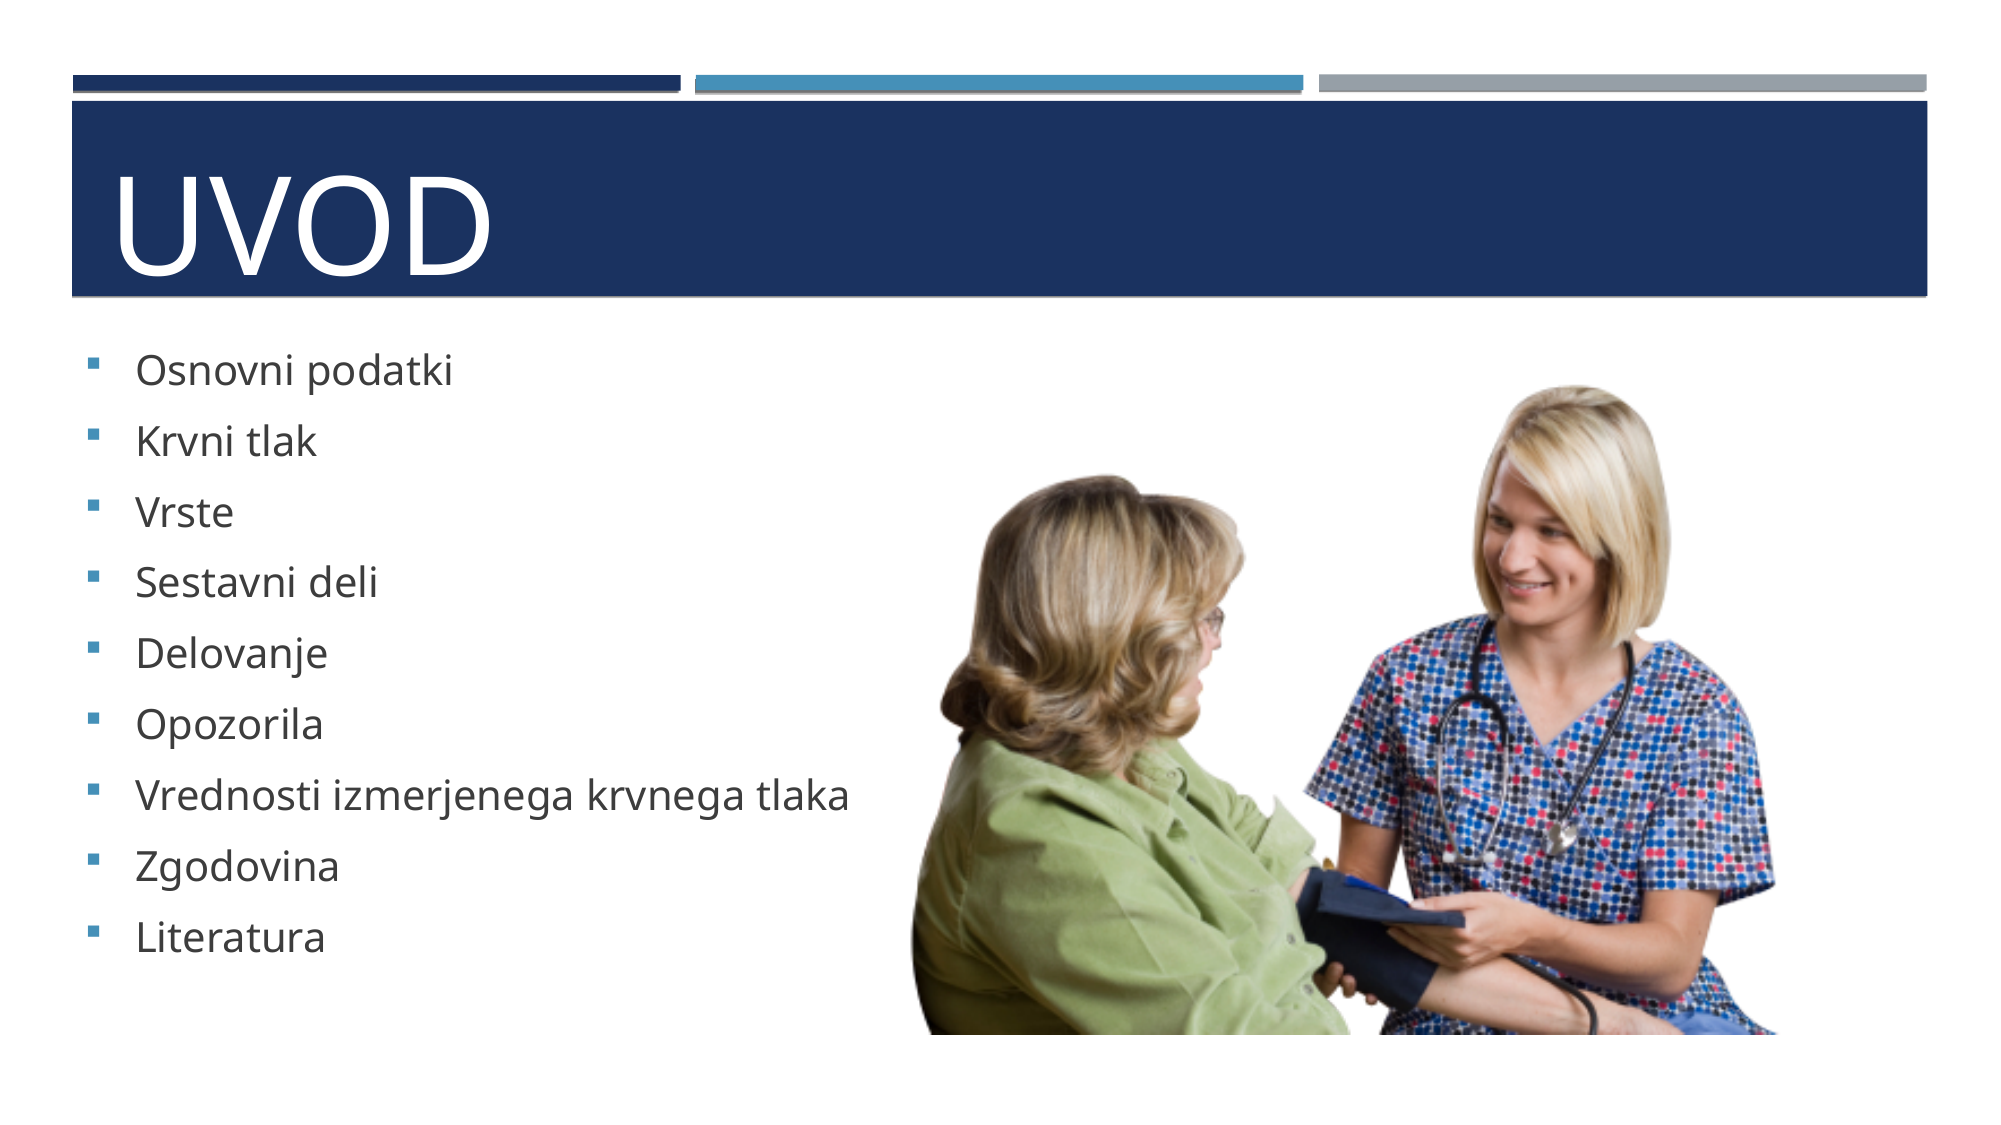

# UVOD
Osnovni podatki
Krvni tlak
Vrste
Sestavni deli
Delovanje
Opozorila
Vrednosti izmerjenega krvnega tlaka
Zgodovina
Literatura